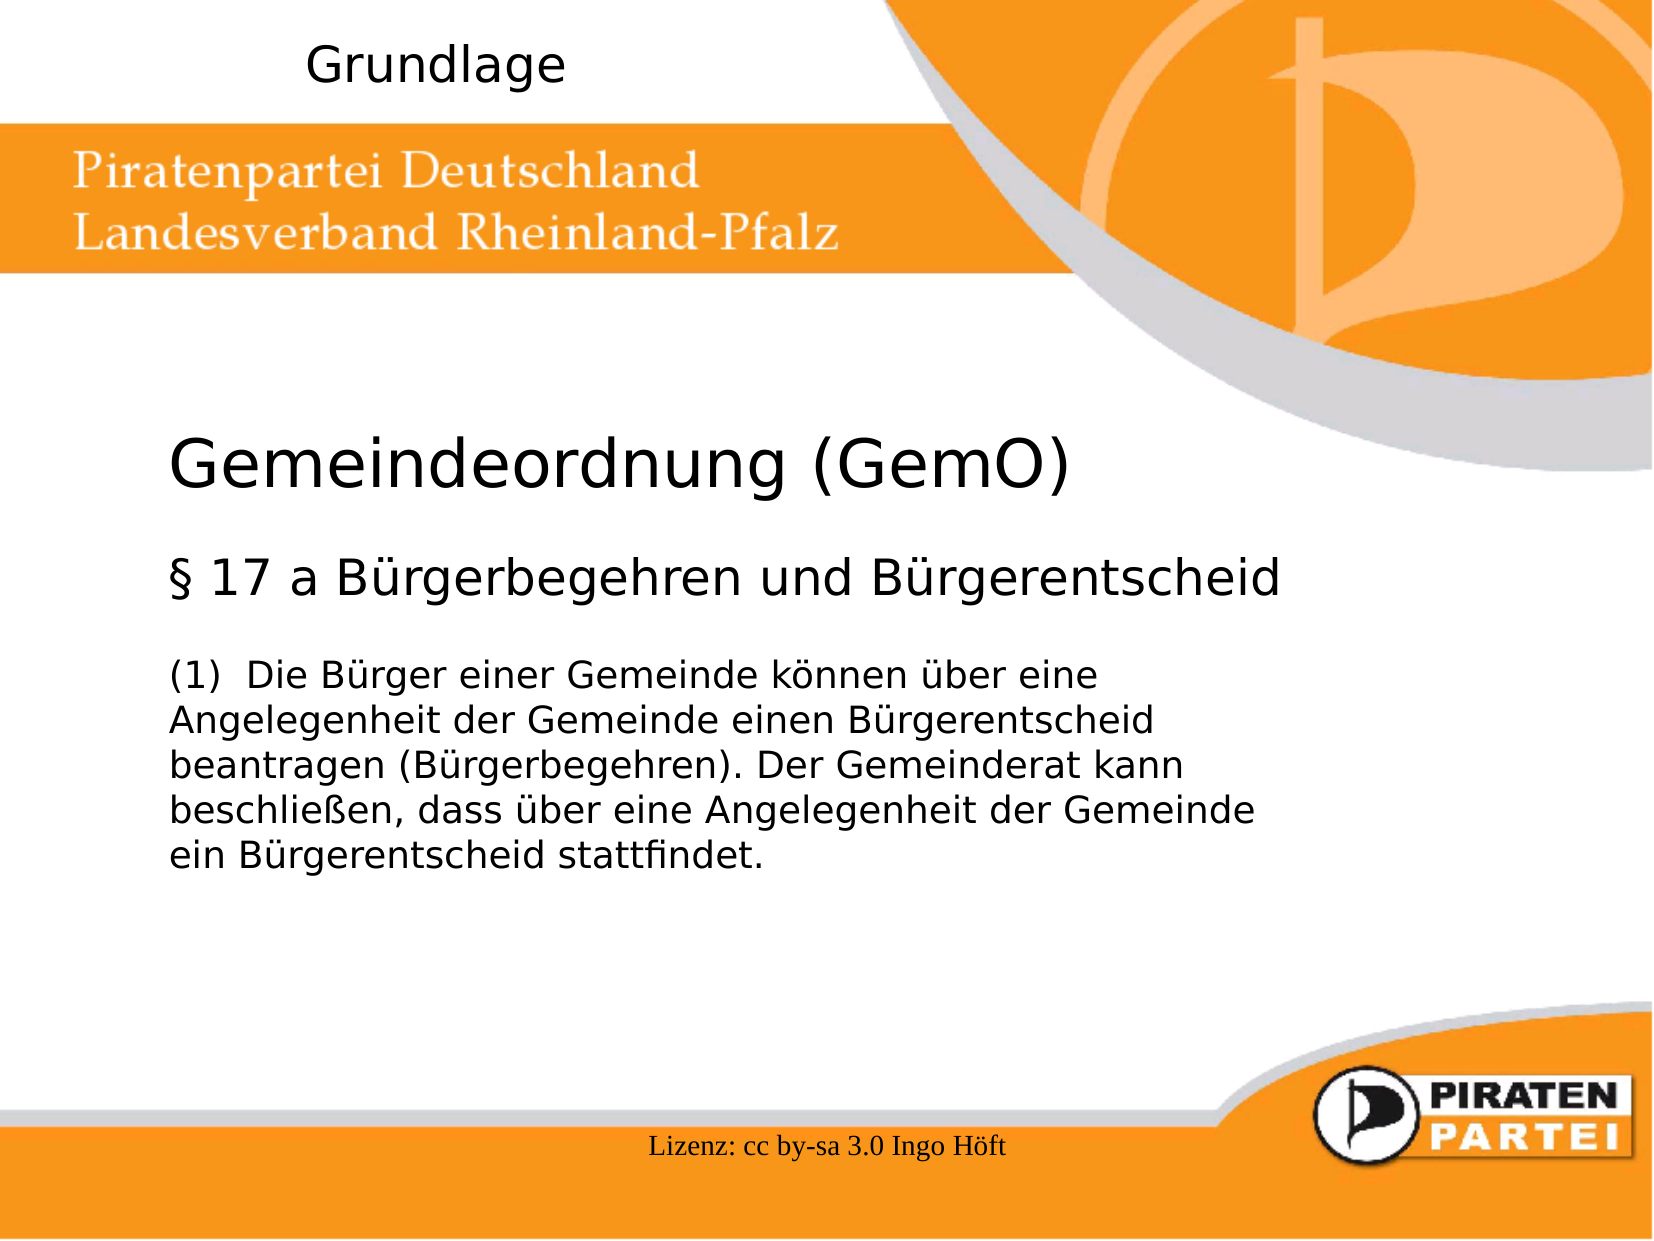

# Grundlage
Gemeindeordnung (GemO)
§ 17 a Bürgerbegehren und Bürgerentscheid
(1) Die Bürger einer Gemeinde können über eine Angelegenheit der Gemeinde einen Bürgerentscheid beantragen (Bürgerbegehren). Der Gemeinderat kann beschließen, dass über eine Angelegenheit der Gemeinde ein Bürgerentscheid stattfindet.
Lizenz: cc by-sa 3.0 Ingo Höft